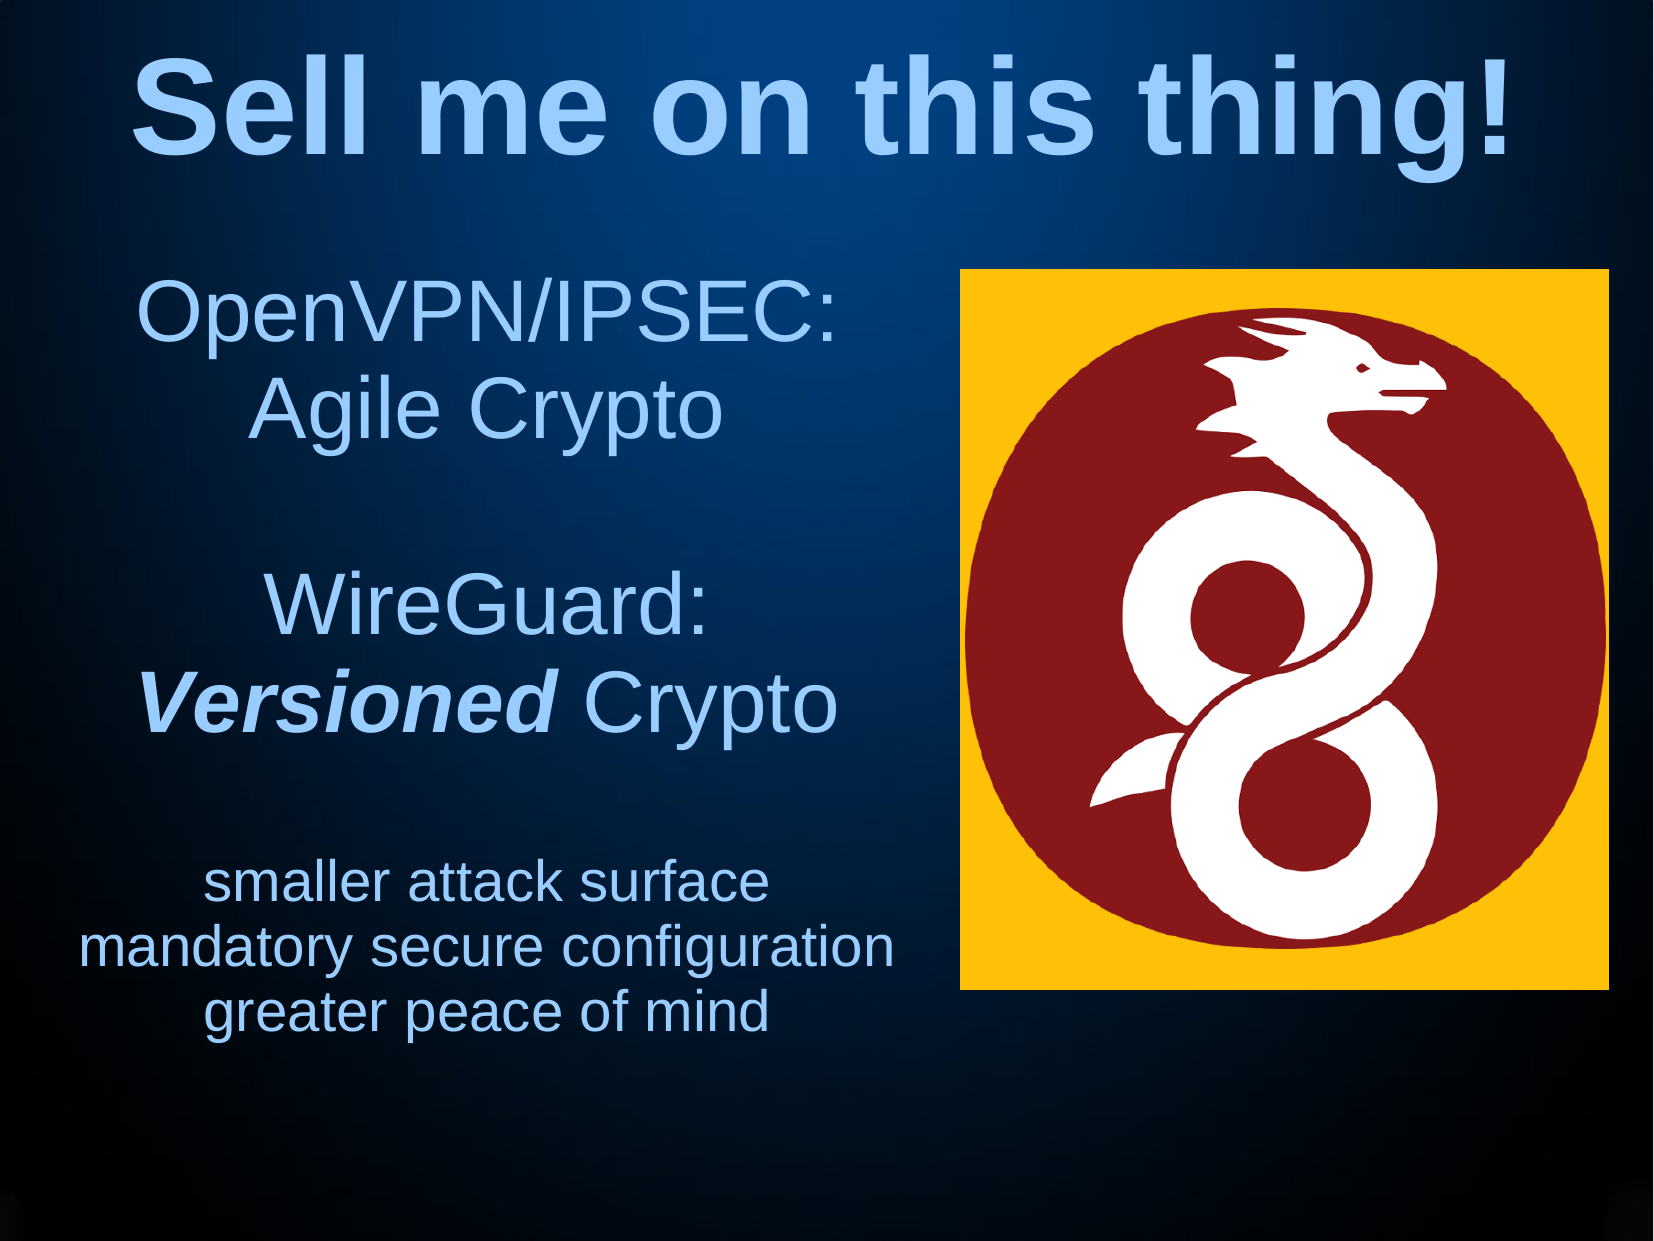

# Sell me on this thing!
OpenVPN/IPSEC:
Agile Crypto
WireGuard:
Versioned Crypto
smaller attack surface
mandatory secure configuration
greater peace of mind